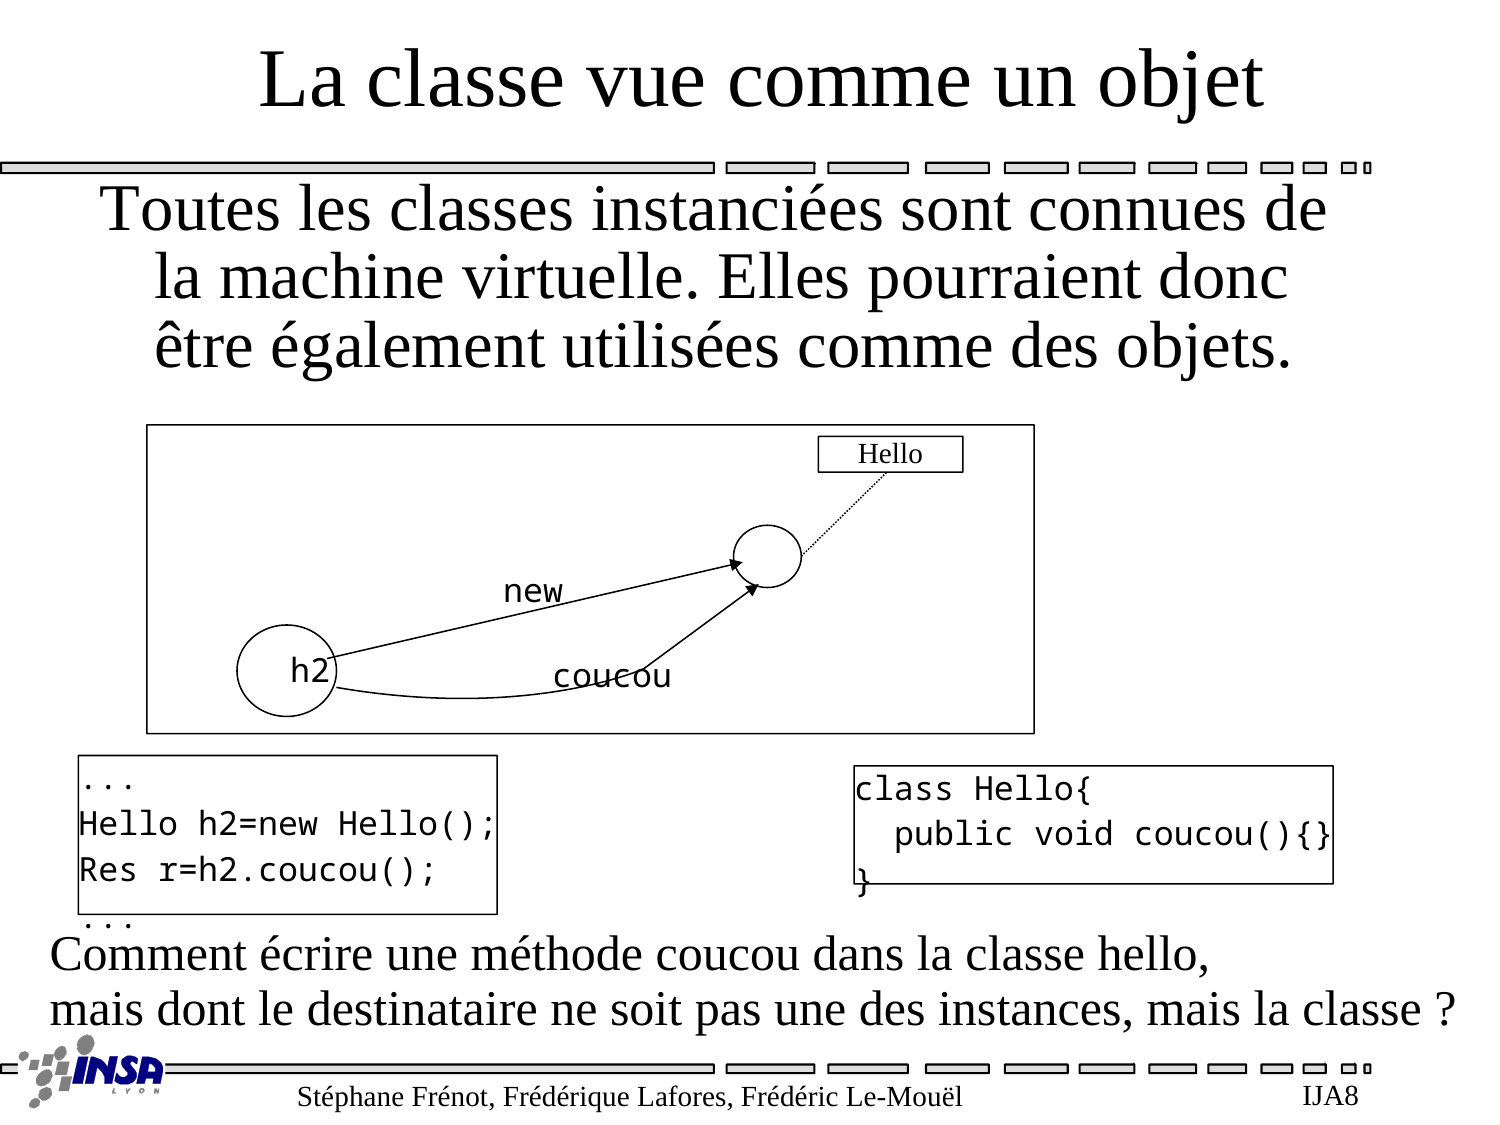

# La classe vue comme un objet
Toutes les classes instanciées sont connues de la machine virtuelle. Elles pourraient donc être également utilisées comme des objets.
Hello
new
h2
coucou
...
Hello h2=new Hello();
Res r=h2.coucou();
...
class Hello{
 public void coucou(){}
}
Comment écrire une méthode coucou dans la classe hello,
mais dont le destinataire ne soit pas une des instances, mais la classe ?